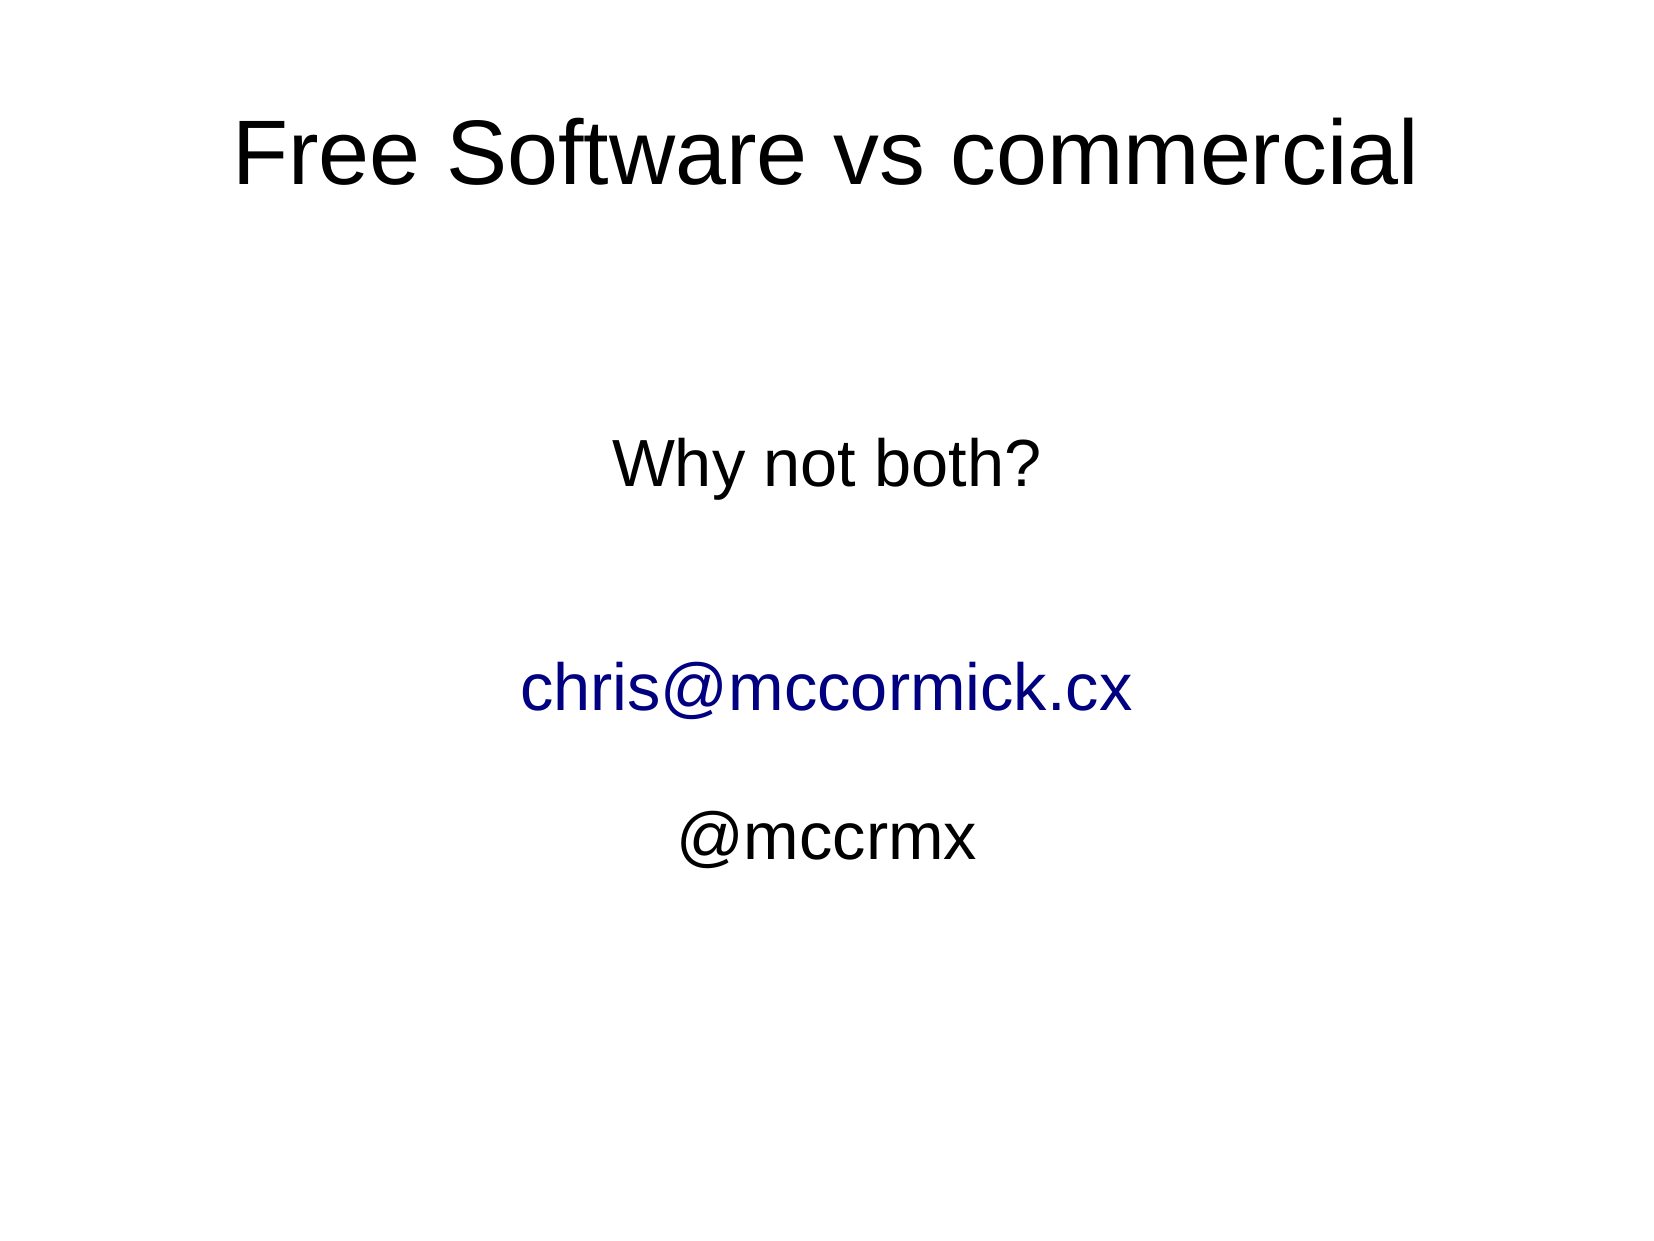

# Free Software vs commercial
Why not both?
chris@mccormick.cx
@mccrmx